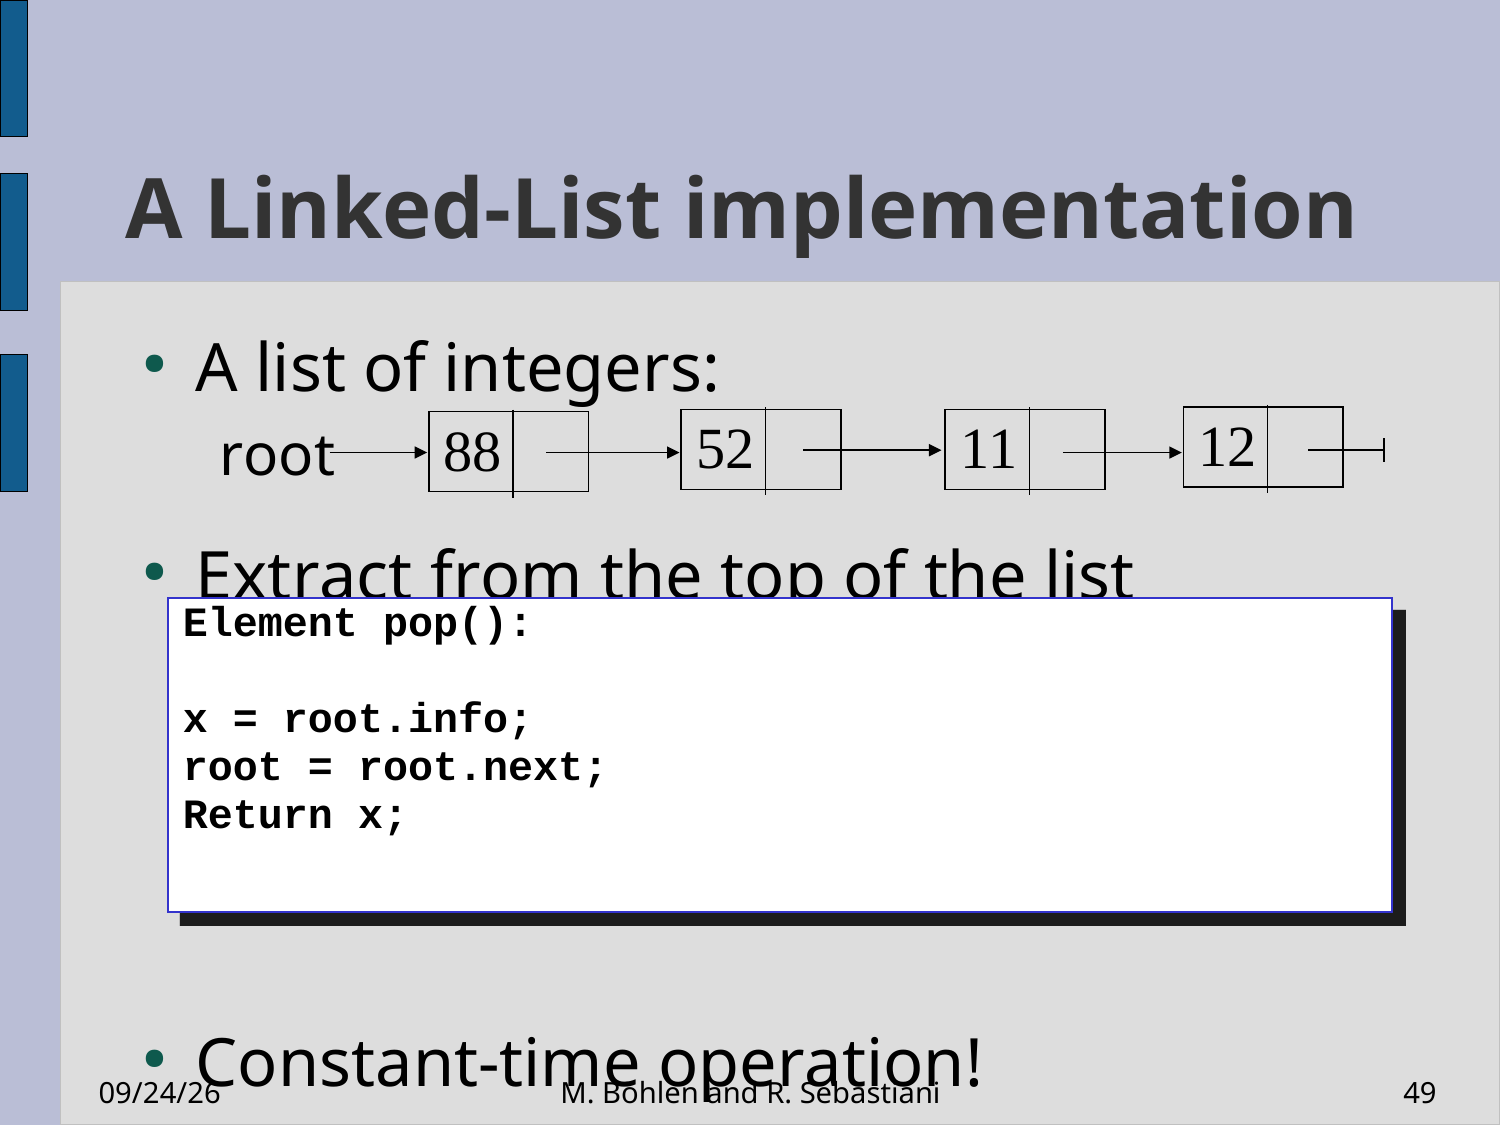

# A Linked-List implementation
A list of integers:
Extract from the top of the list
Constant-time operation!
12
root
52
11
88
Element pop():
x = root.info;
root = root.next;
Return x;
M. Böhlen and R. Sebastiani
49